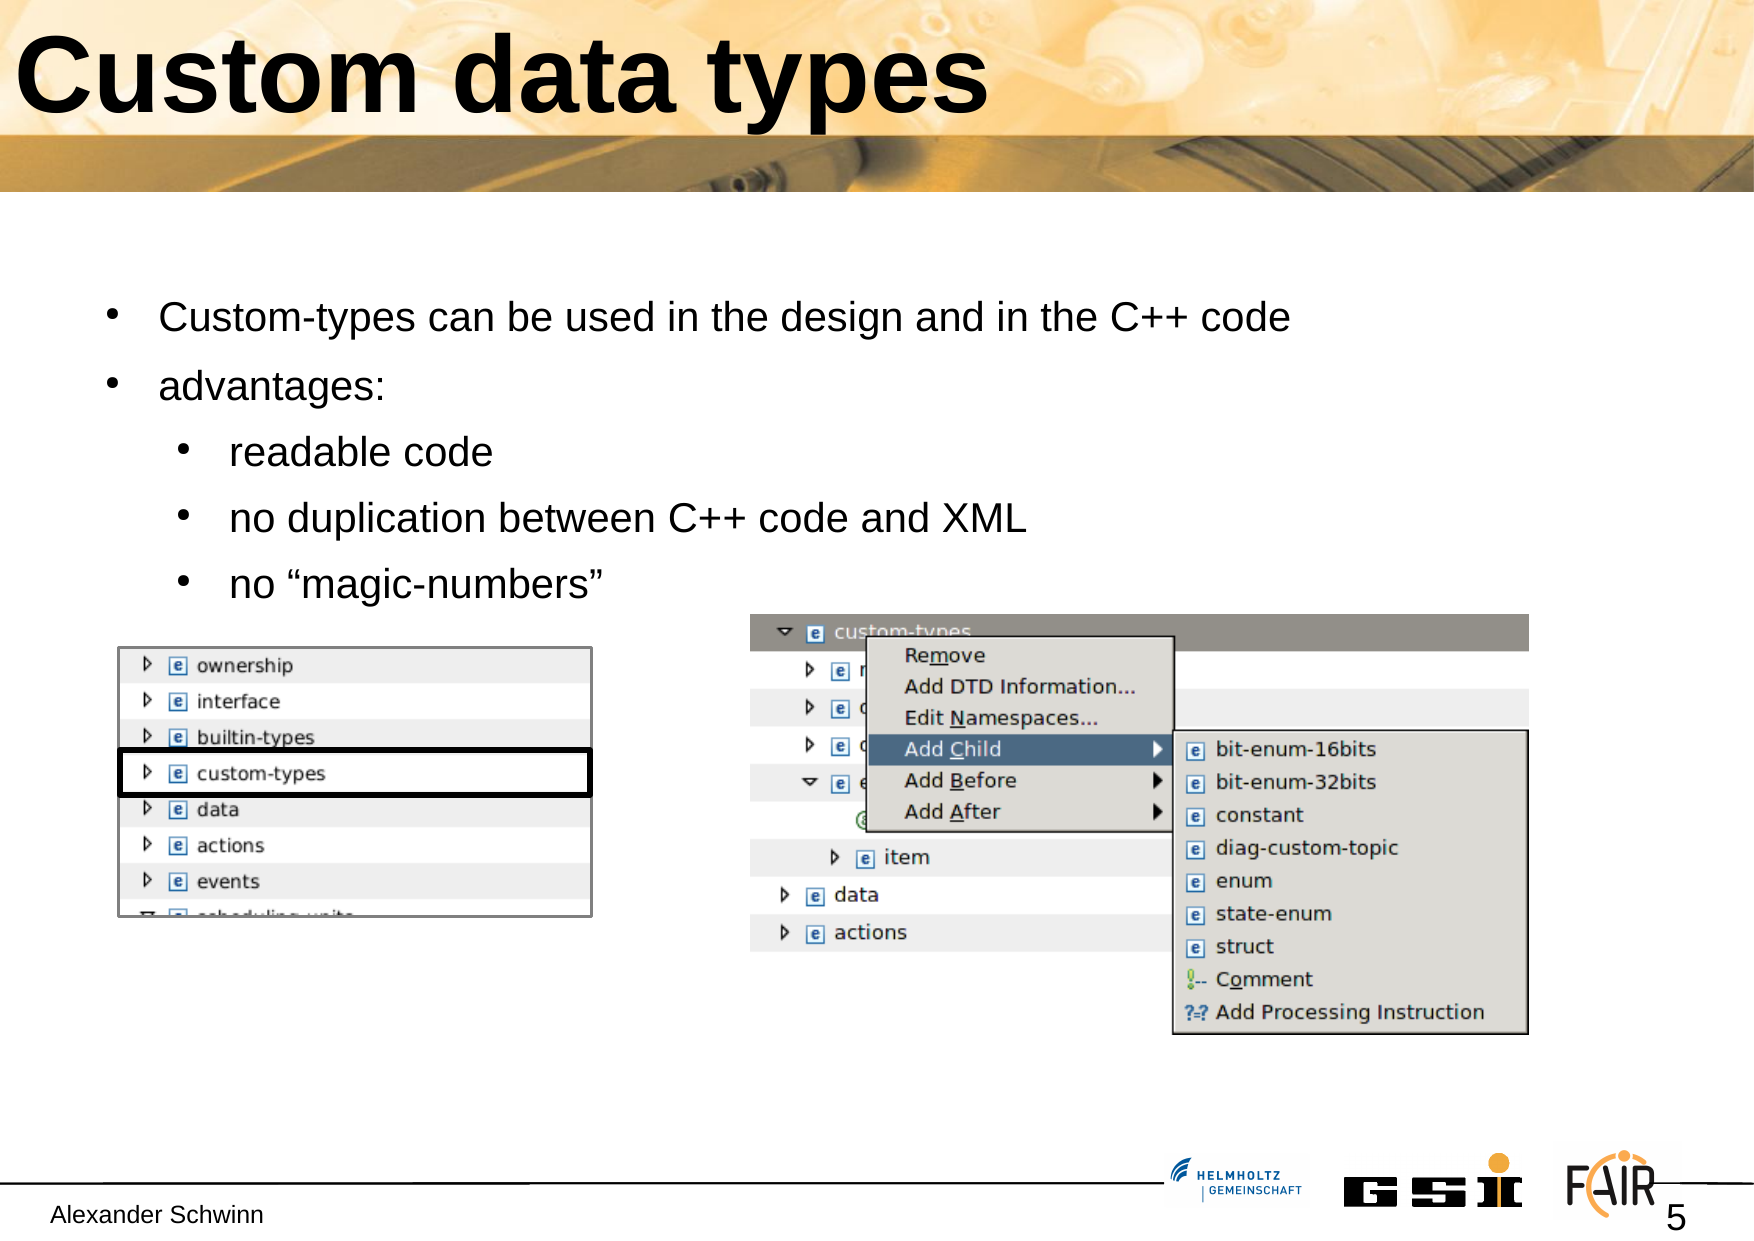

# Custom data types
Custom-types can be used in the design and in the C++ code
advantages:
readable code
no duplication between C++ code and XML
no “magic-numbers”
5